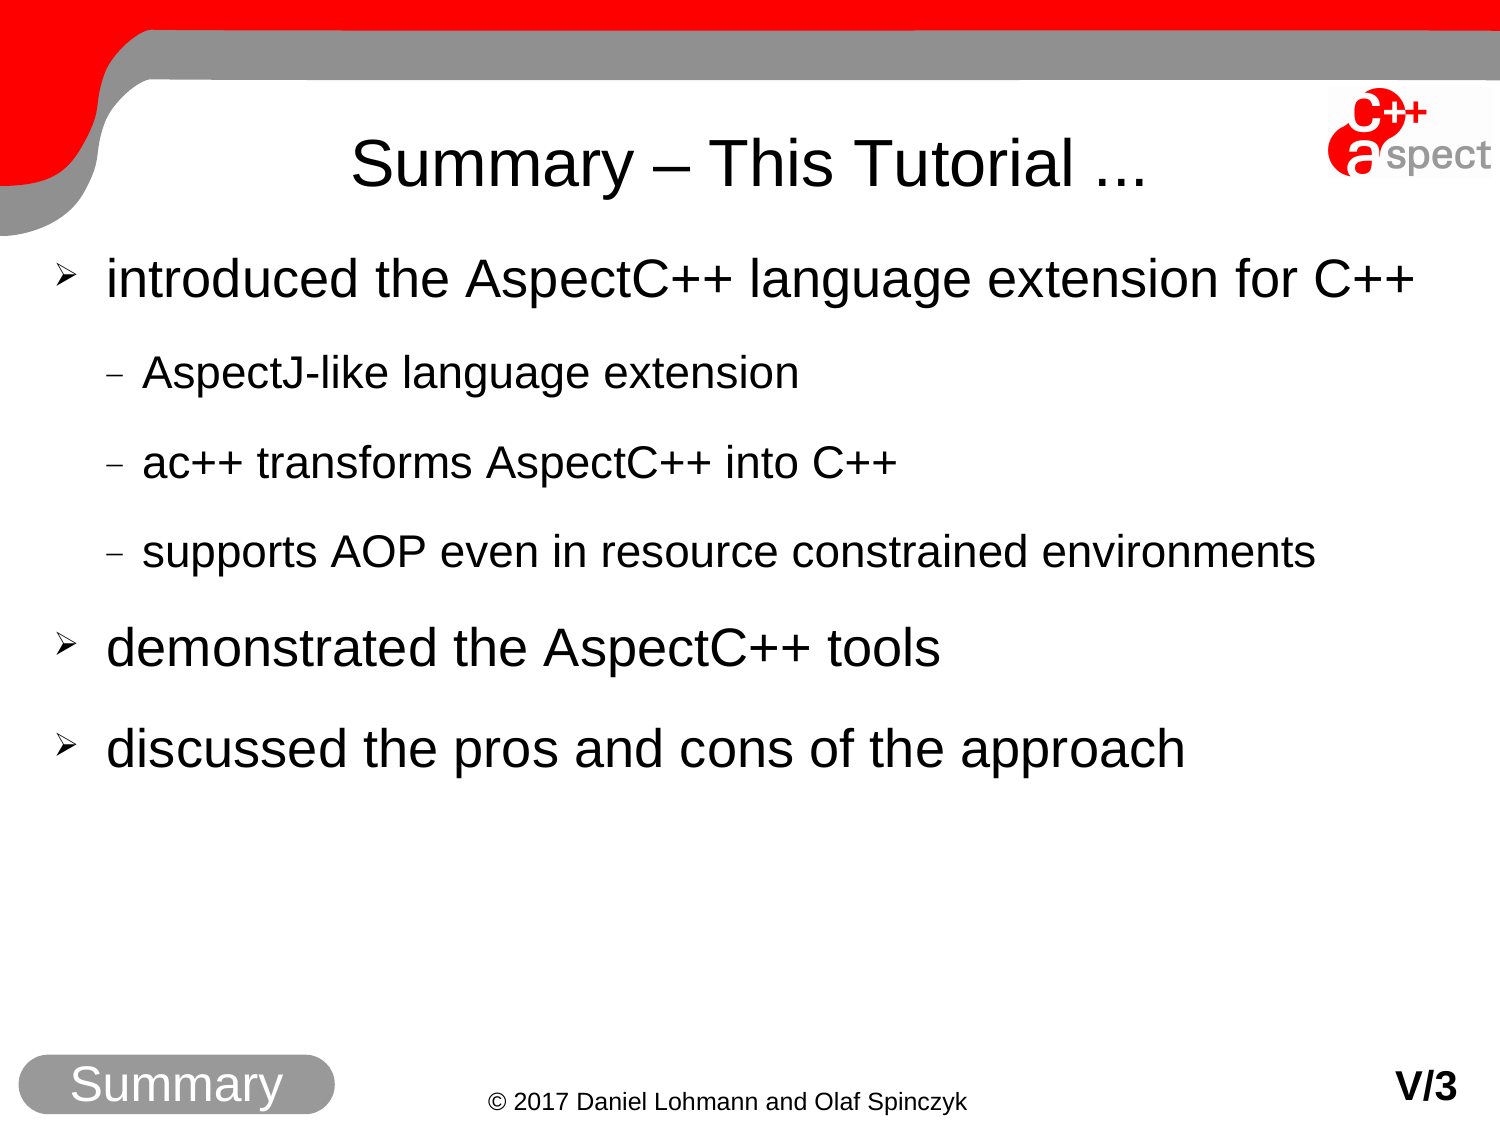

# Summary – This Tutorial ...
introduced the AspectC++ language extension for C++
AspectJ-like language extension
ac++ transforms AspectC++ into C++
supports AOP even in resource constrained environments
demonstrated the AspectC++ tools
discussed the pros and cons of the approach